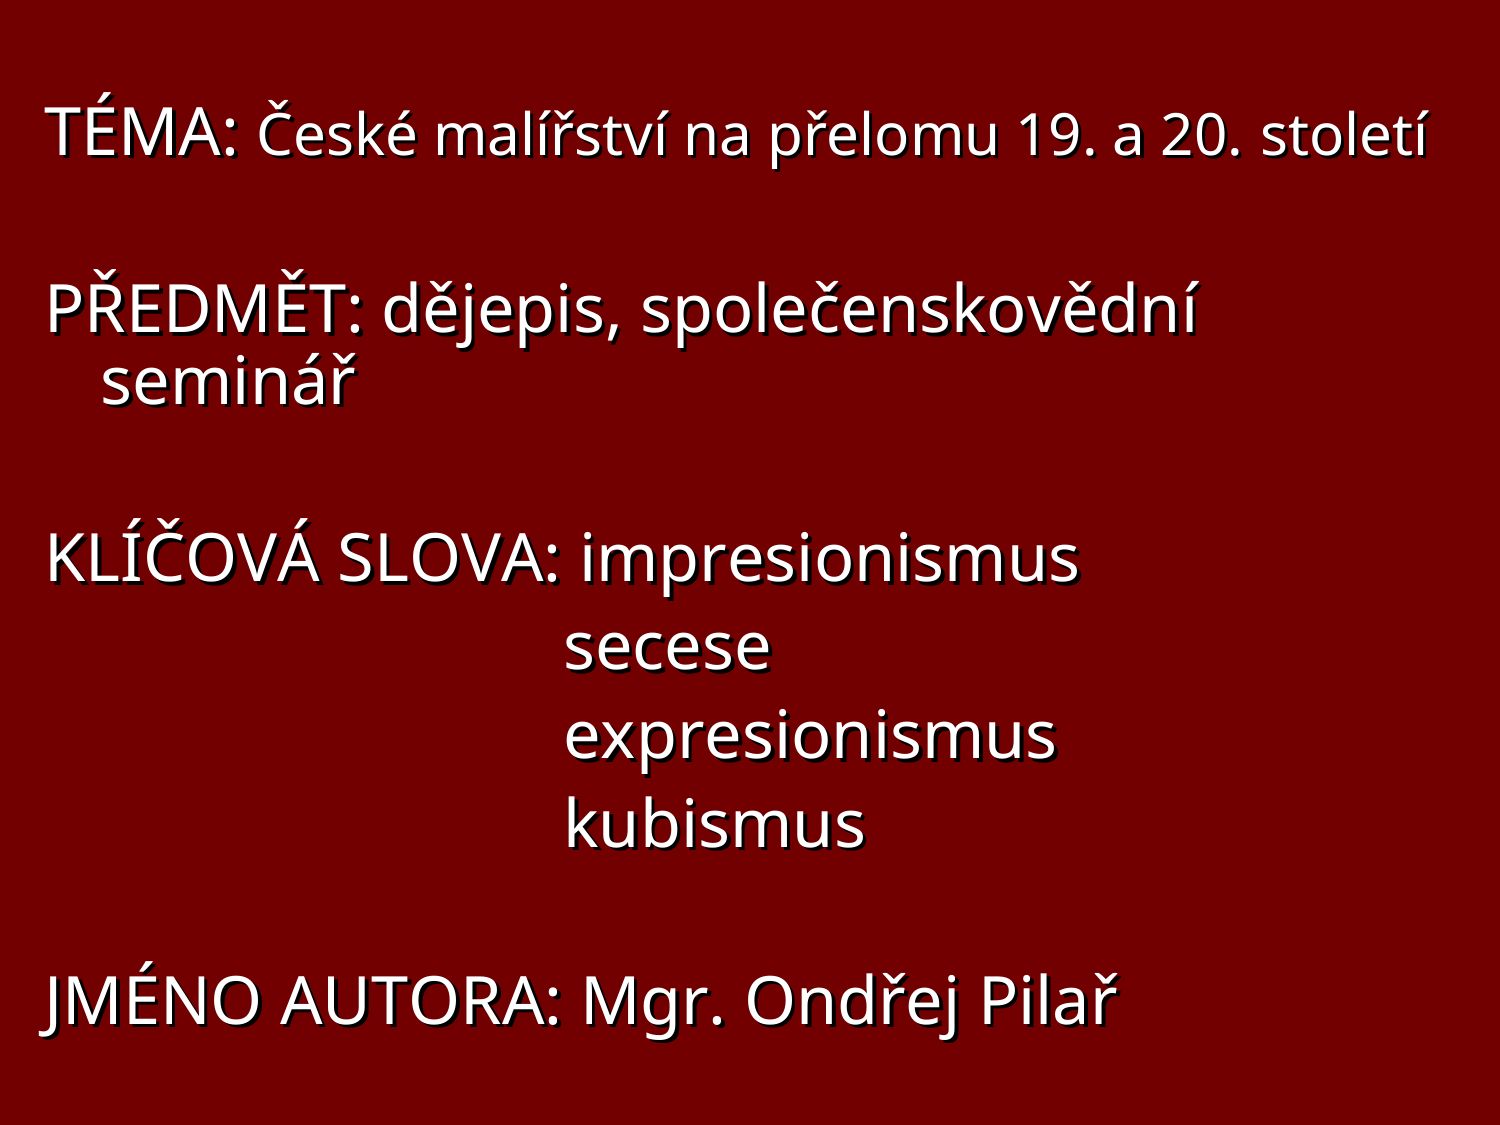

# TÉMA: České malířství na přelomu 19. a 20. století
PŘEDMĚT: dějepis, společenskovědní seminář
KLÍČOVÁ SLOVA: impresionismus
				 secese
				 expresionismus
				 kubismus
JMÉNO AUTORA: Mgr. Ondřej Pilař